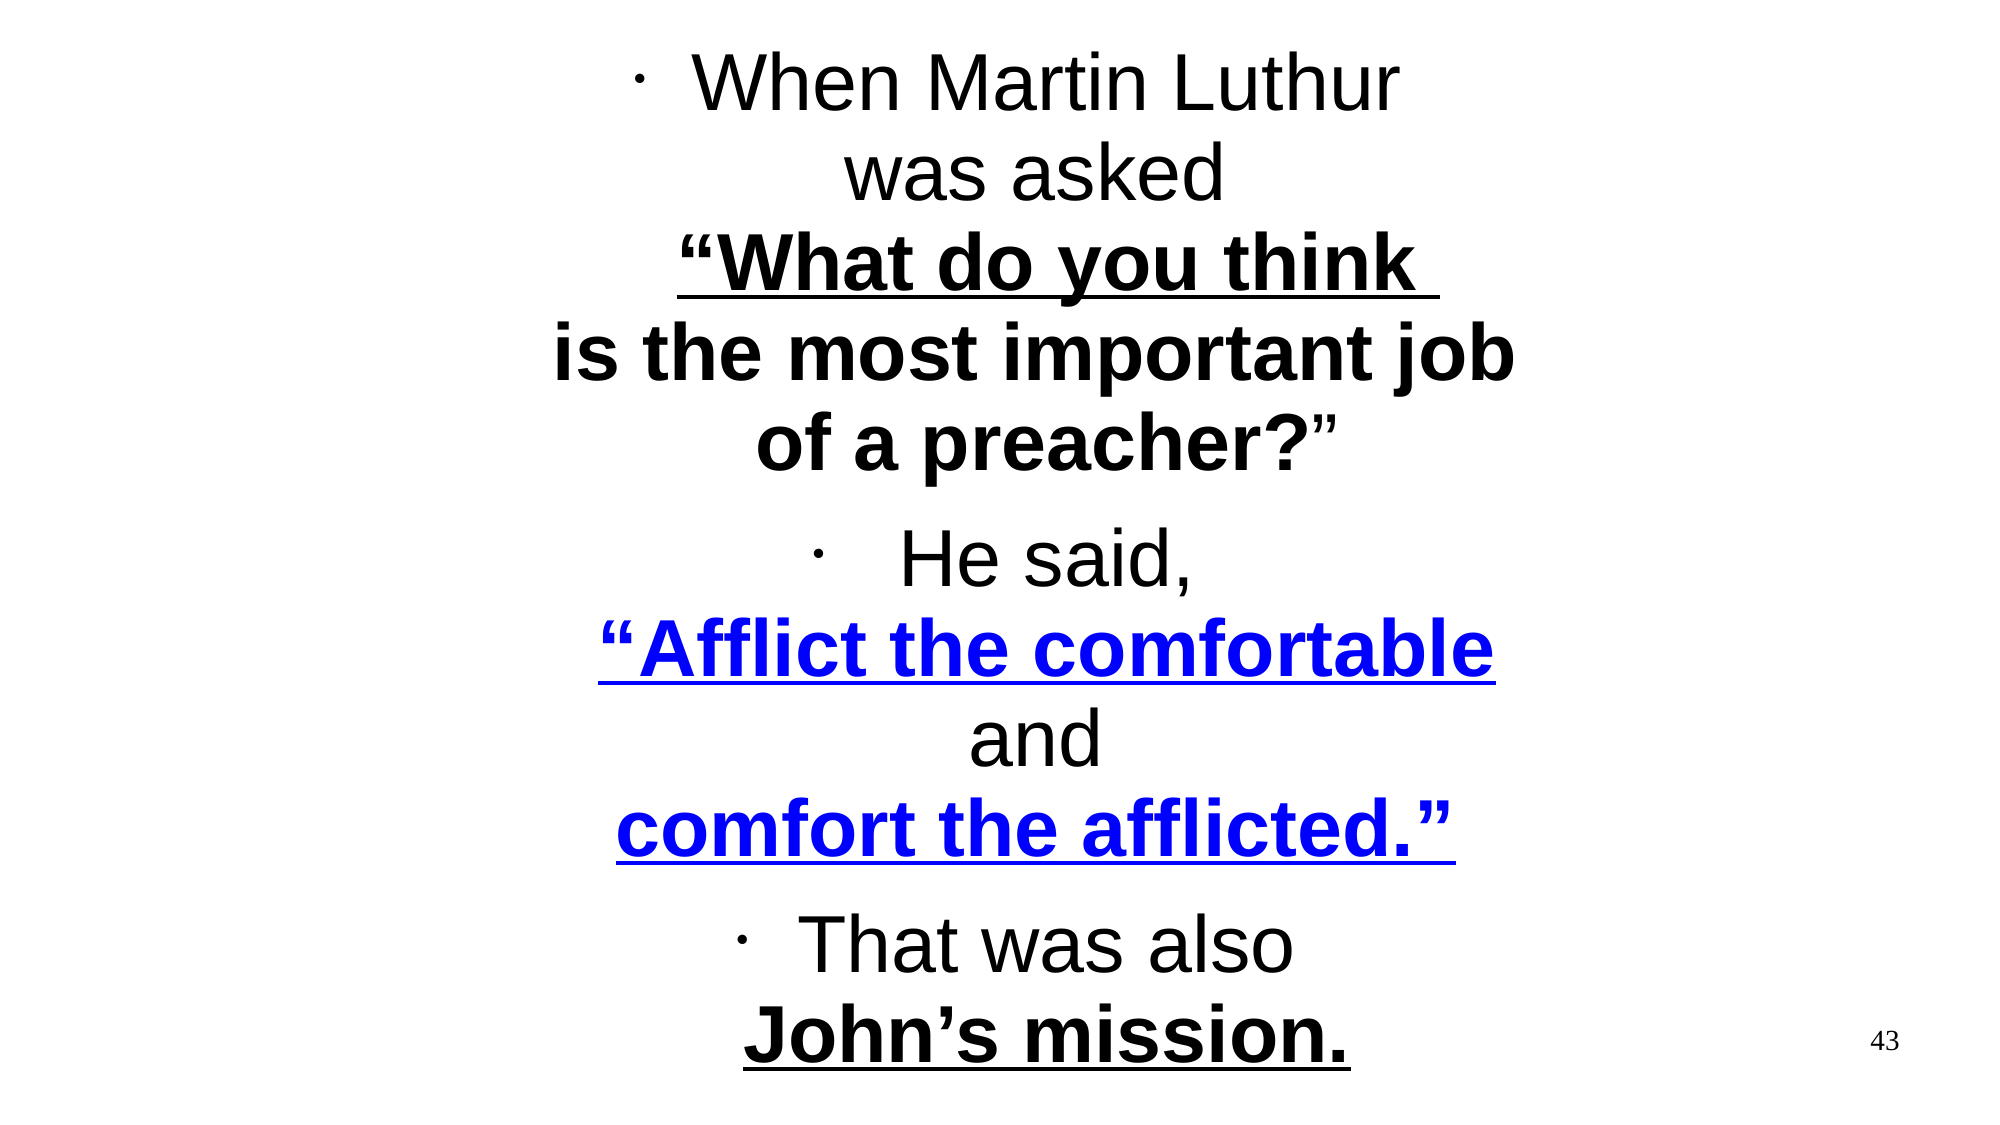

# When Martin Luthur was asked “What do you think is the most important job of a preacher?”
 He said,
“Afflict the comfortable
and
comfort the afflicted.”
That was also
John’s mission.
43